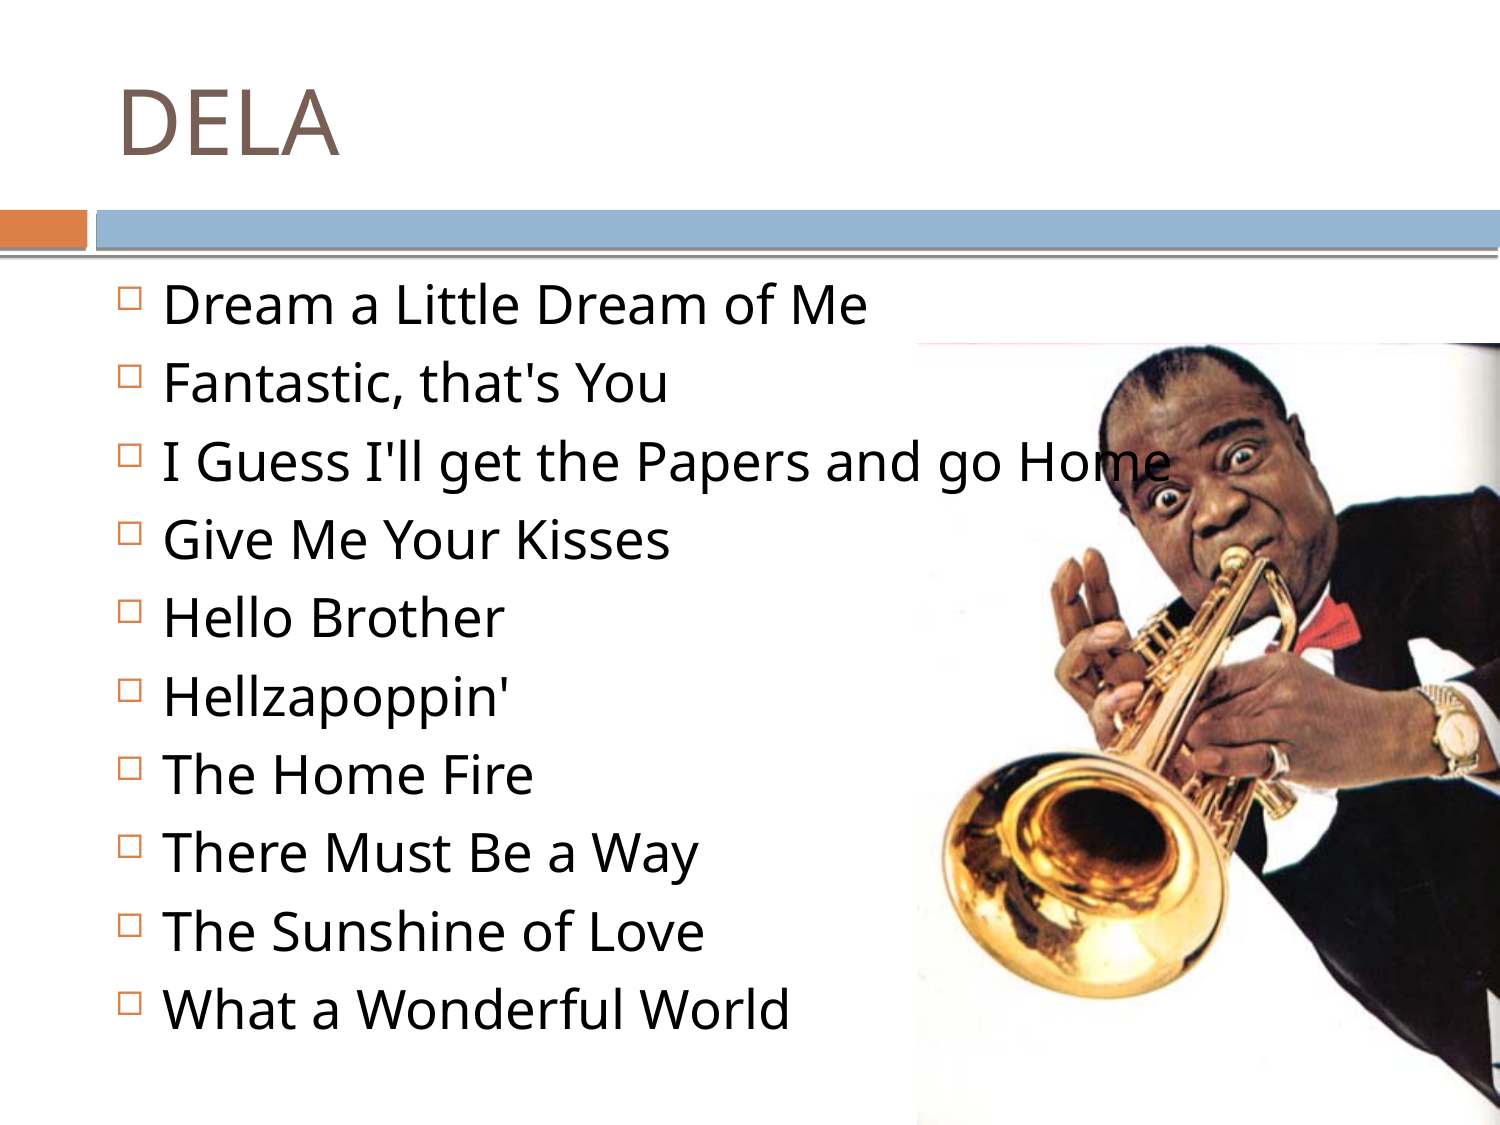

# DELA
Dream a Little Dream of Me
Fantastic, that's You
I Guess I'll get the Papers and go Home
Give Me Your Kisses
Hello Brother
Hellzapoppin'
The Home Fire
There Must Be a Way
The Sunshine of Love
What a Wonderful World